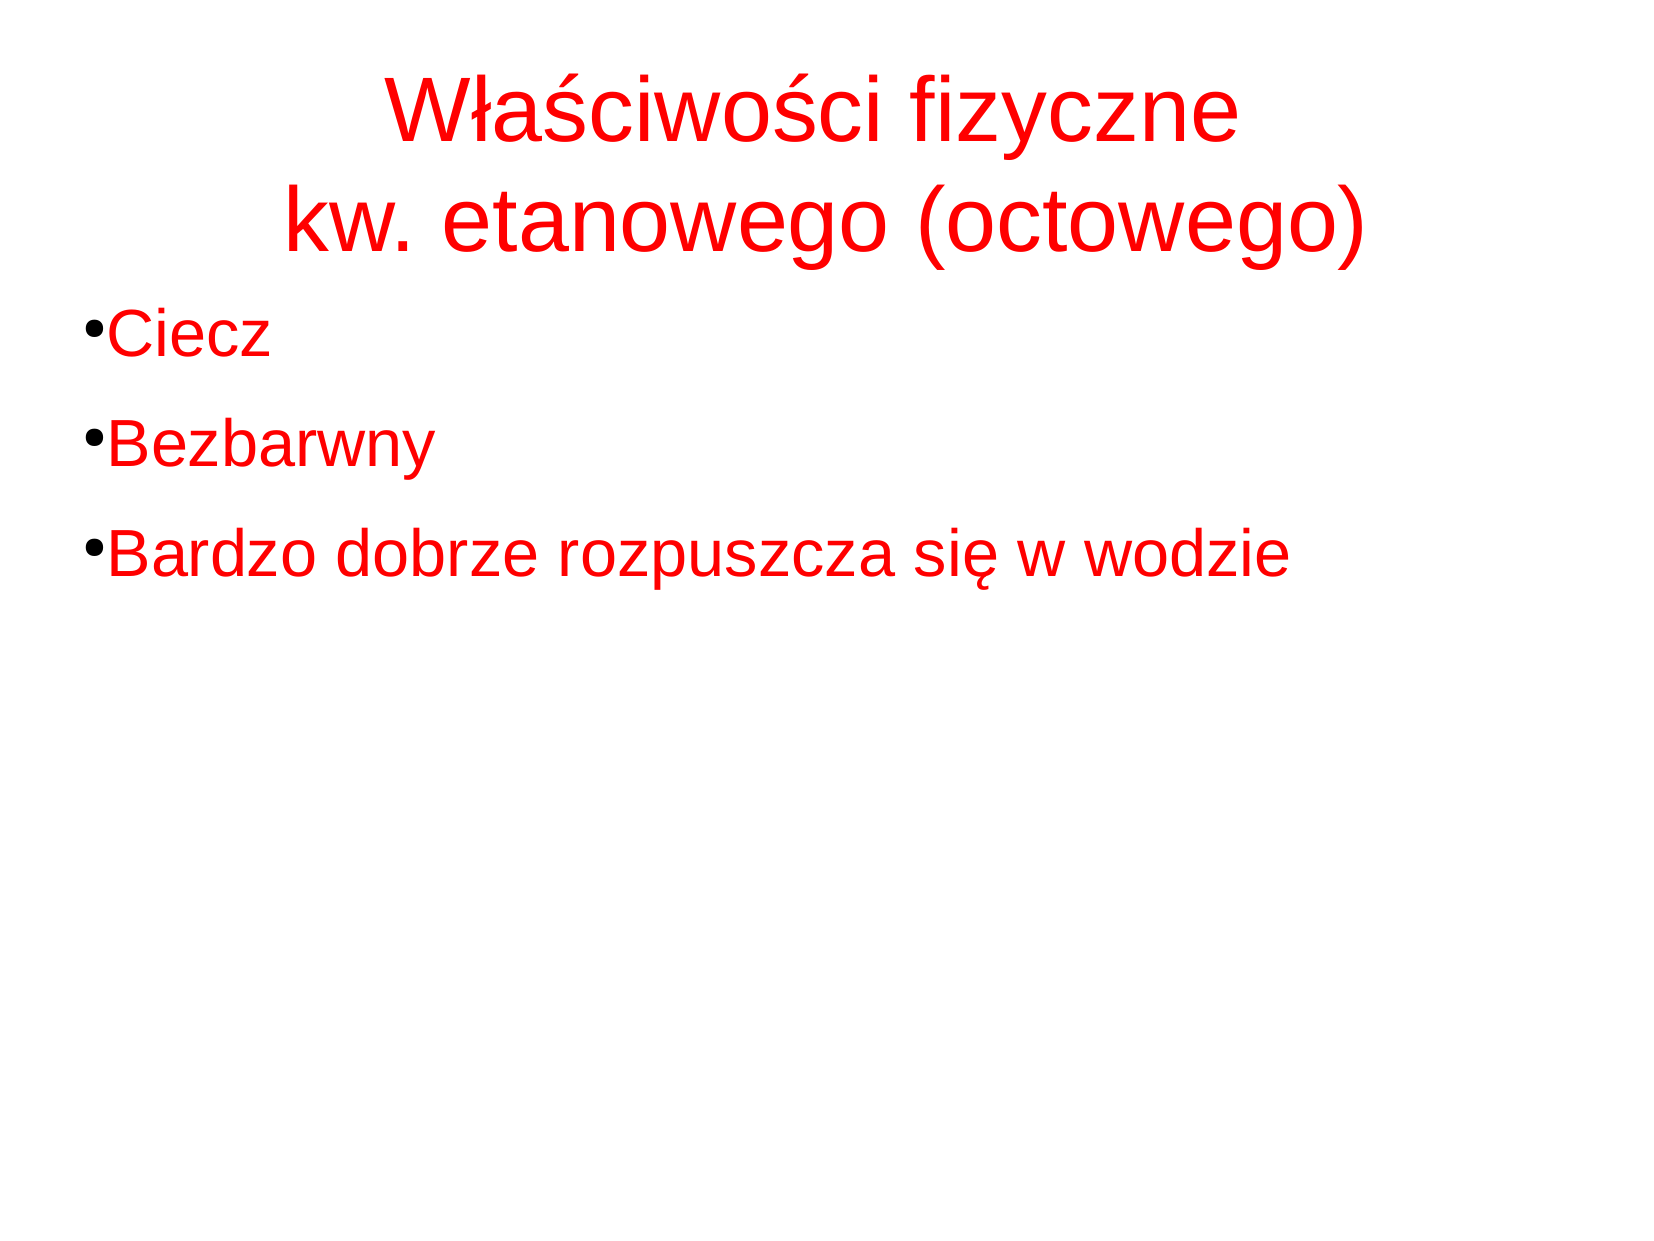

# Właściwości fizyczne kw. etanowego (octowego)
Ciecz
Bezbarwny
Bardzo dobrze rozpuszcza się w wodzie